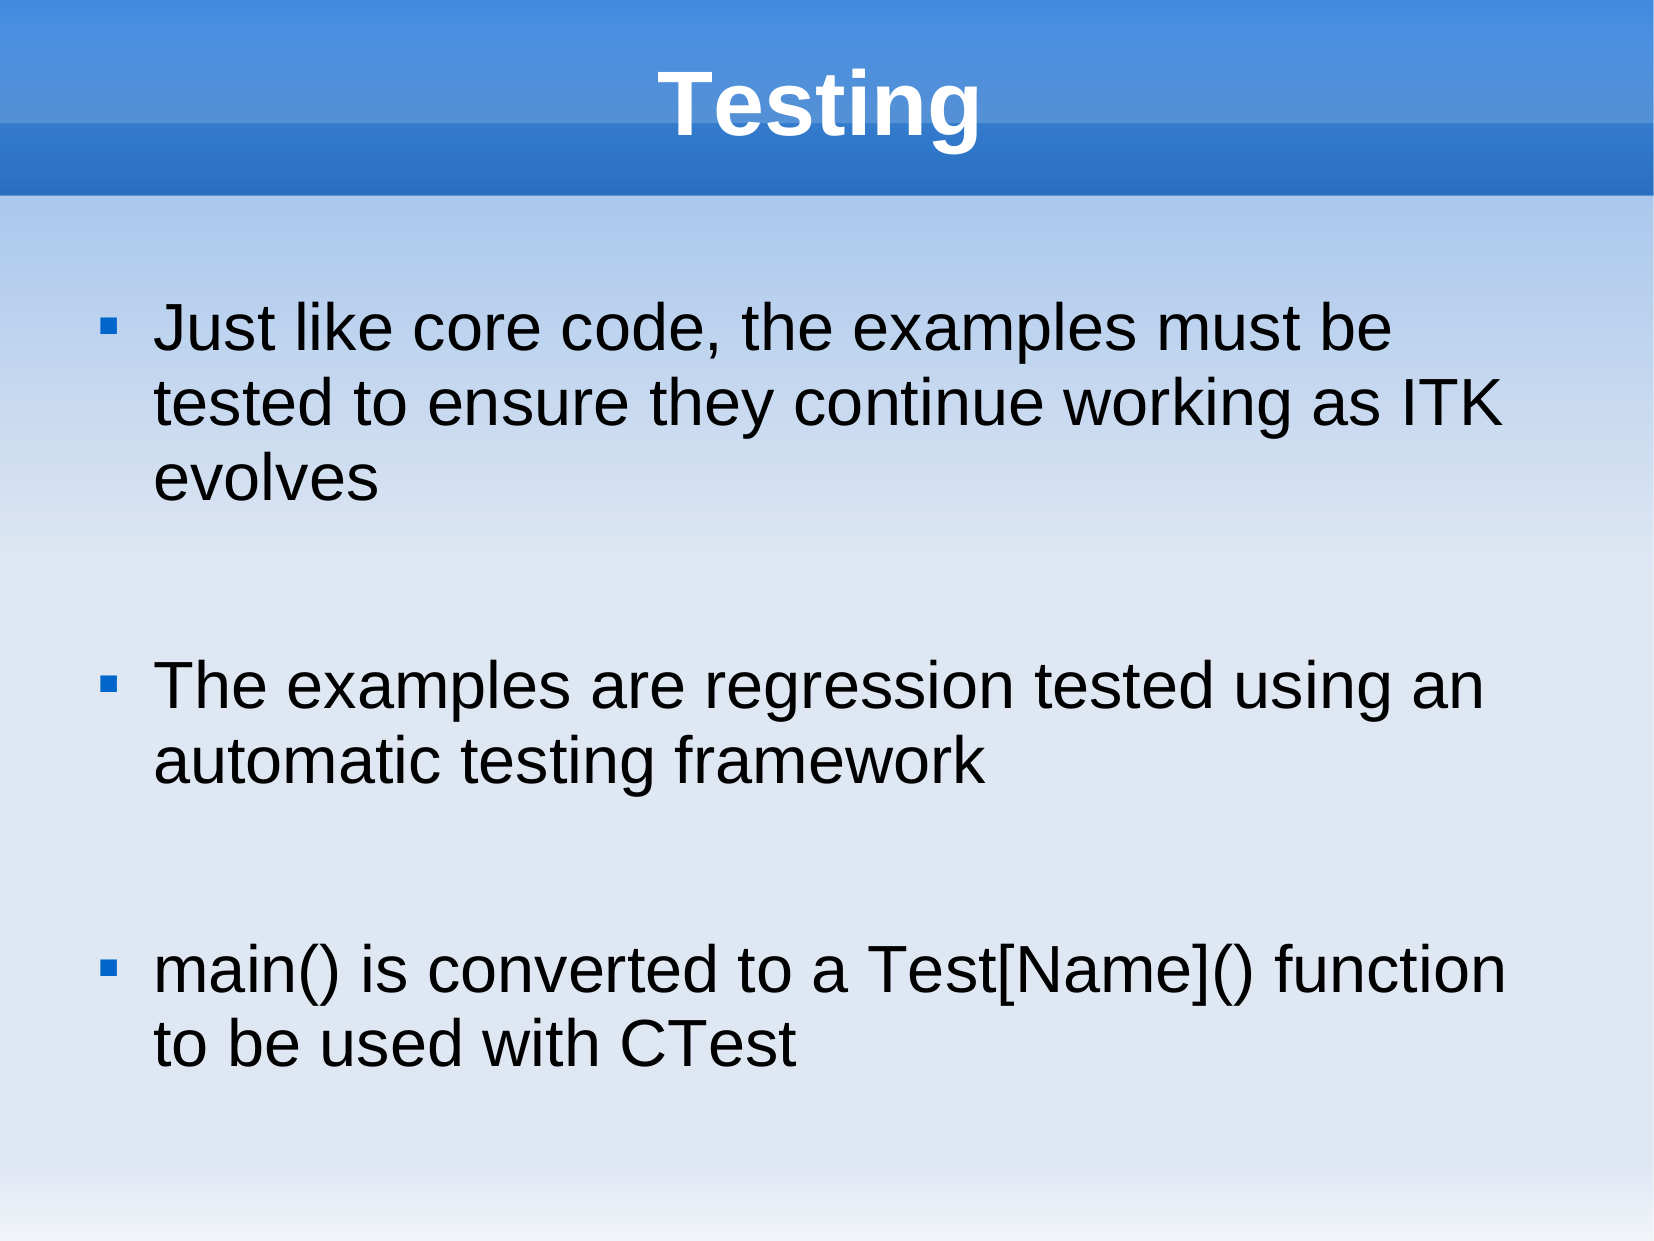

# Testing
Just like core code, the examples must be tested to ensure they continue working as ITK evolves
The examples are regression tested using an automatic testing framework
main() is converted to a Test[Name]() function to be used with CTest